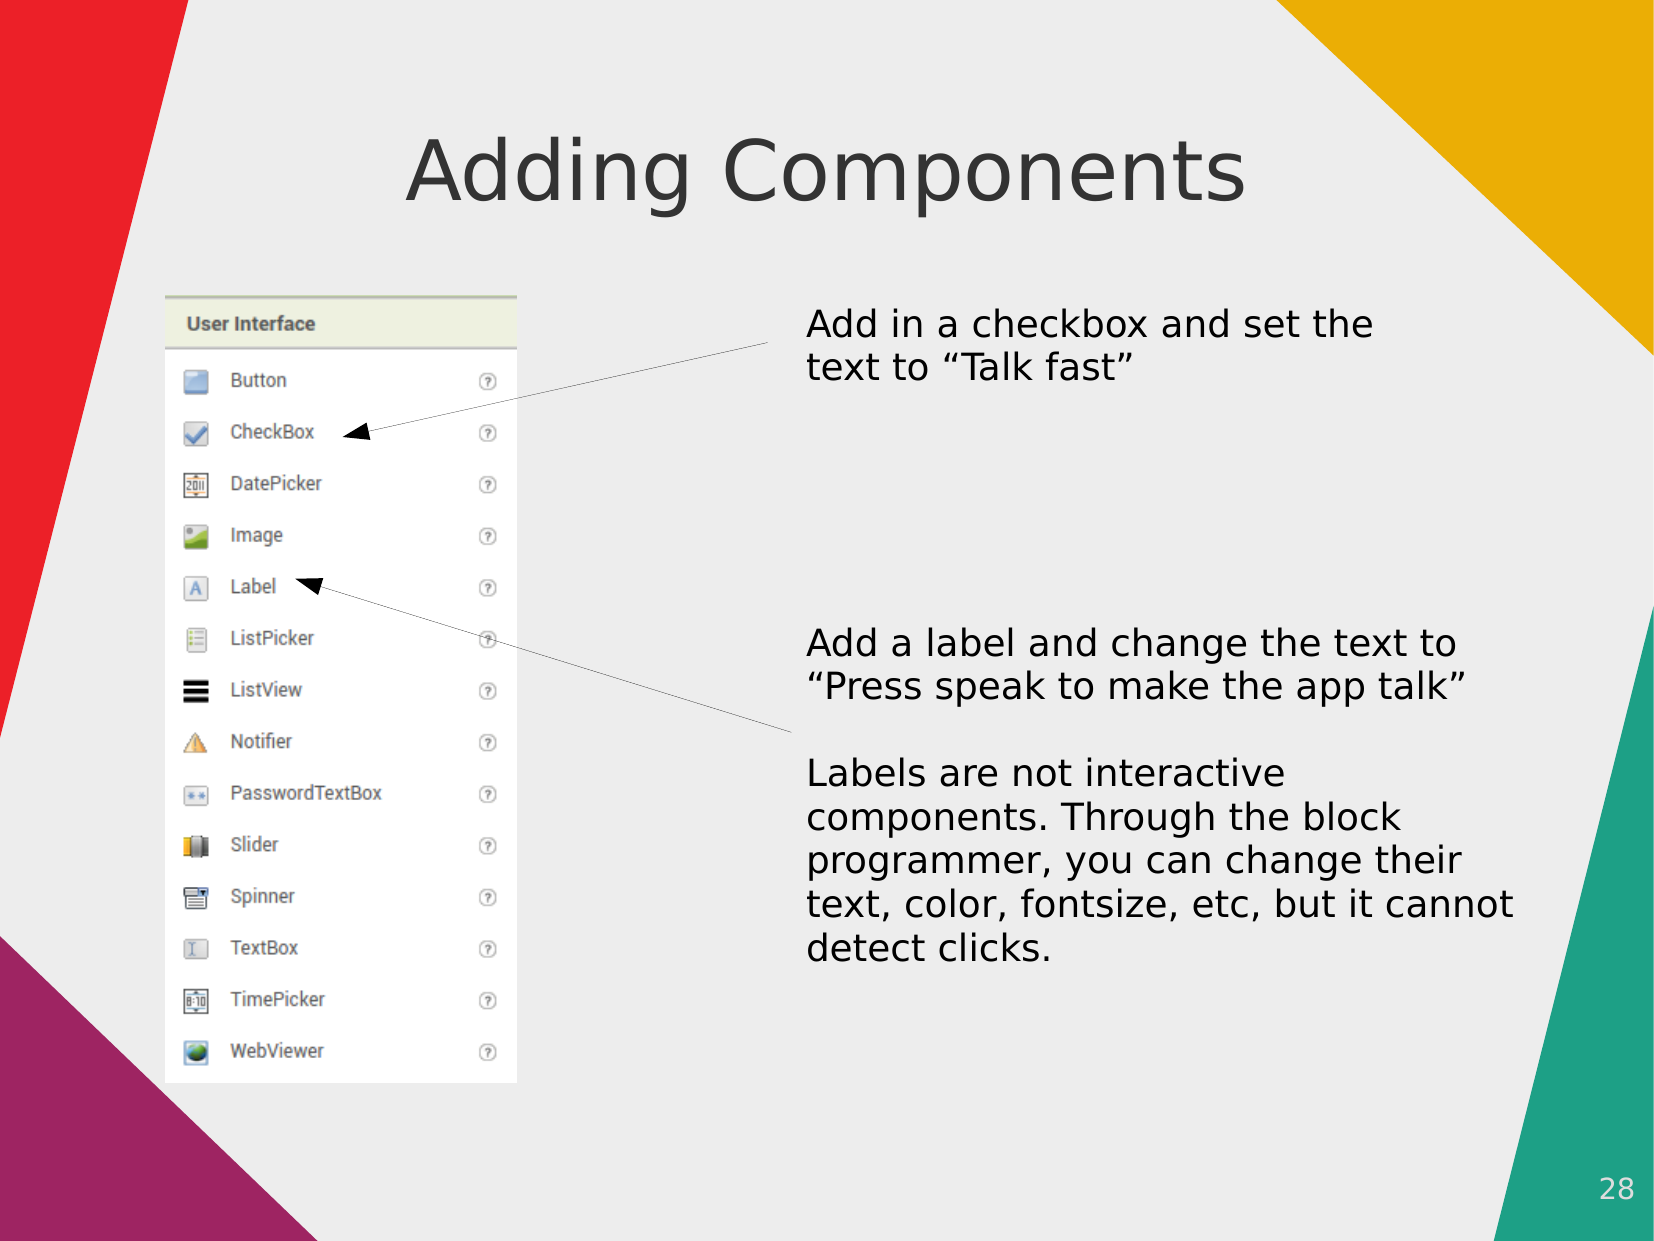

# Adding Components
Add in a checkbox and set the text to “Talk fast”
Add a label and change the text to “Press speak to make the app talk”
Labels are not interactive components. Through the block programmer, you can change their text, color, fontsize, etc, but it cannot detect clicks.
28